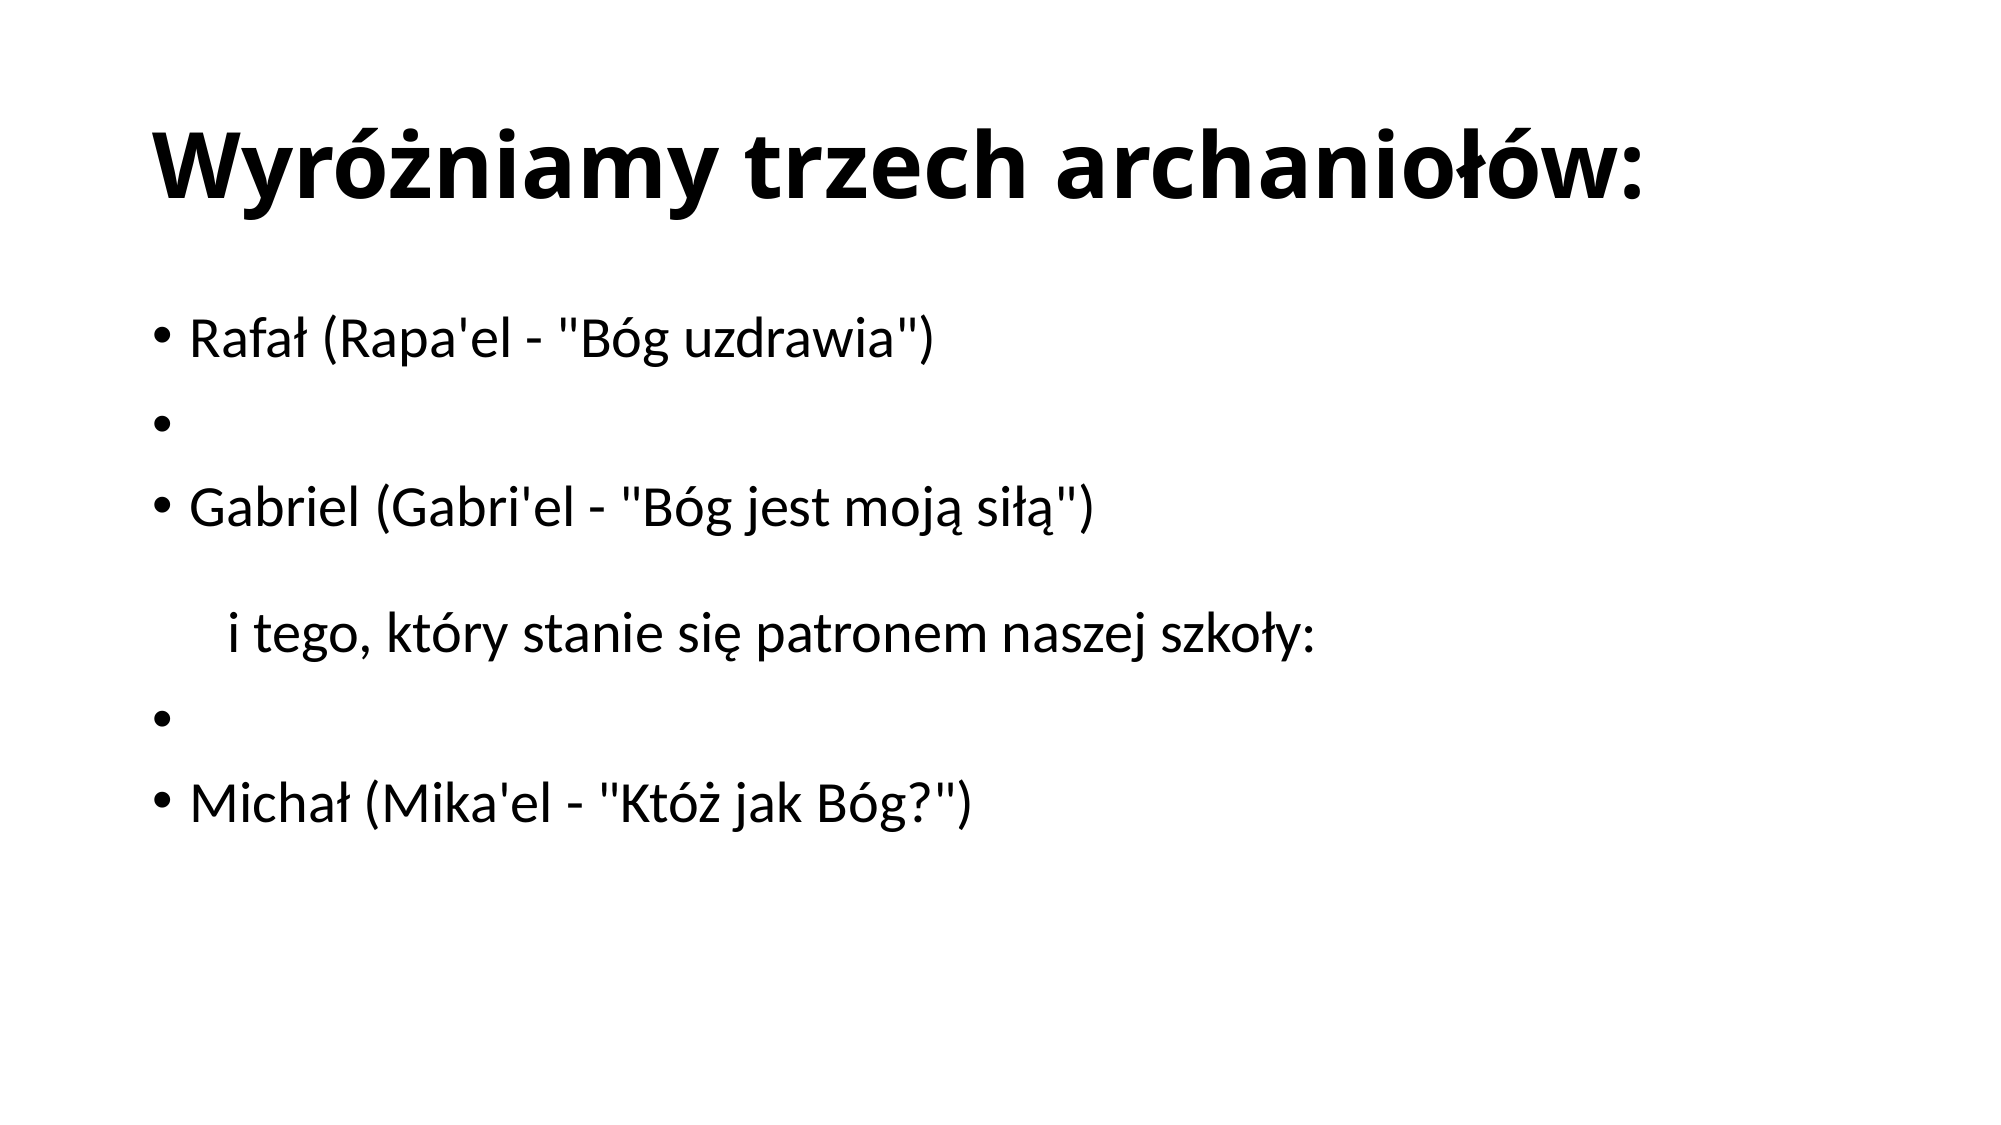

# Wyróżniamy trzech archaniołów:
Rafał (Rapa'el - "Bóg uzdrawia")
Gabriel (Gabri'el - "Bóg jest moją siłą")
i tego, który stanie się patronem naszej szkoły:
Michał (Mika'el - "Któż jak Bóg?")